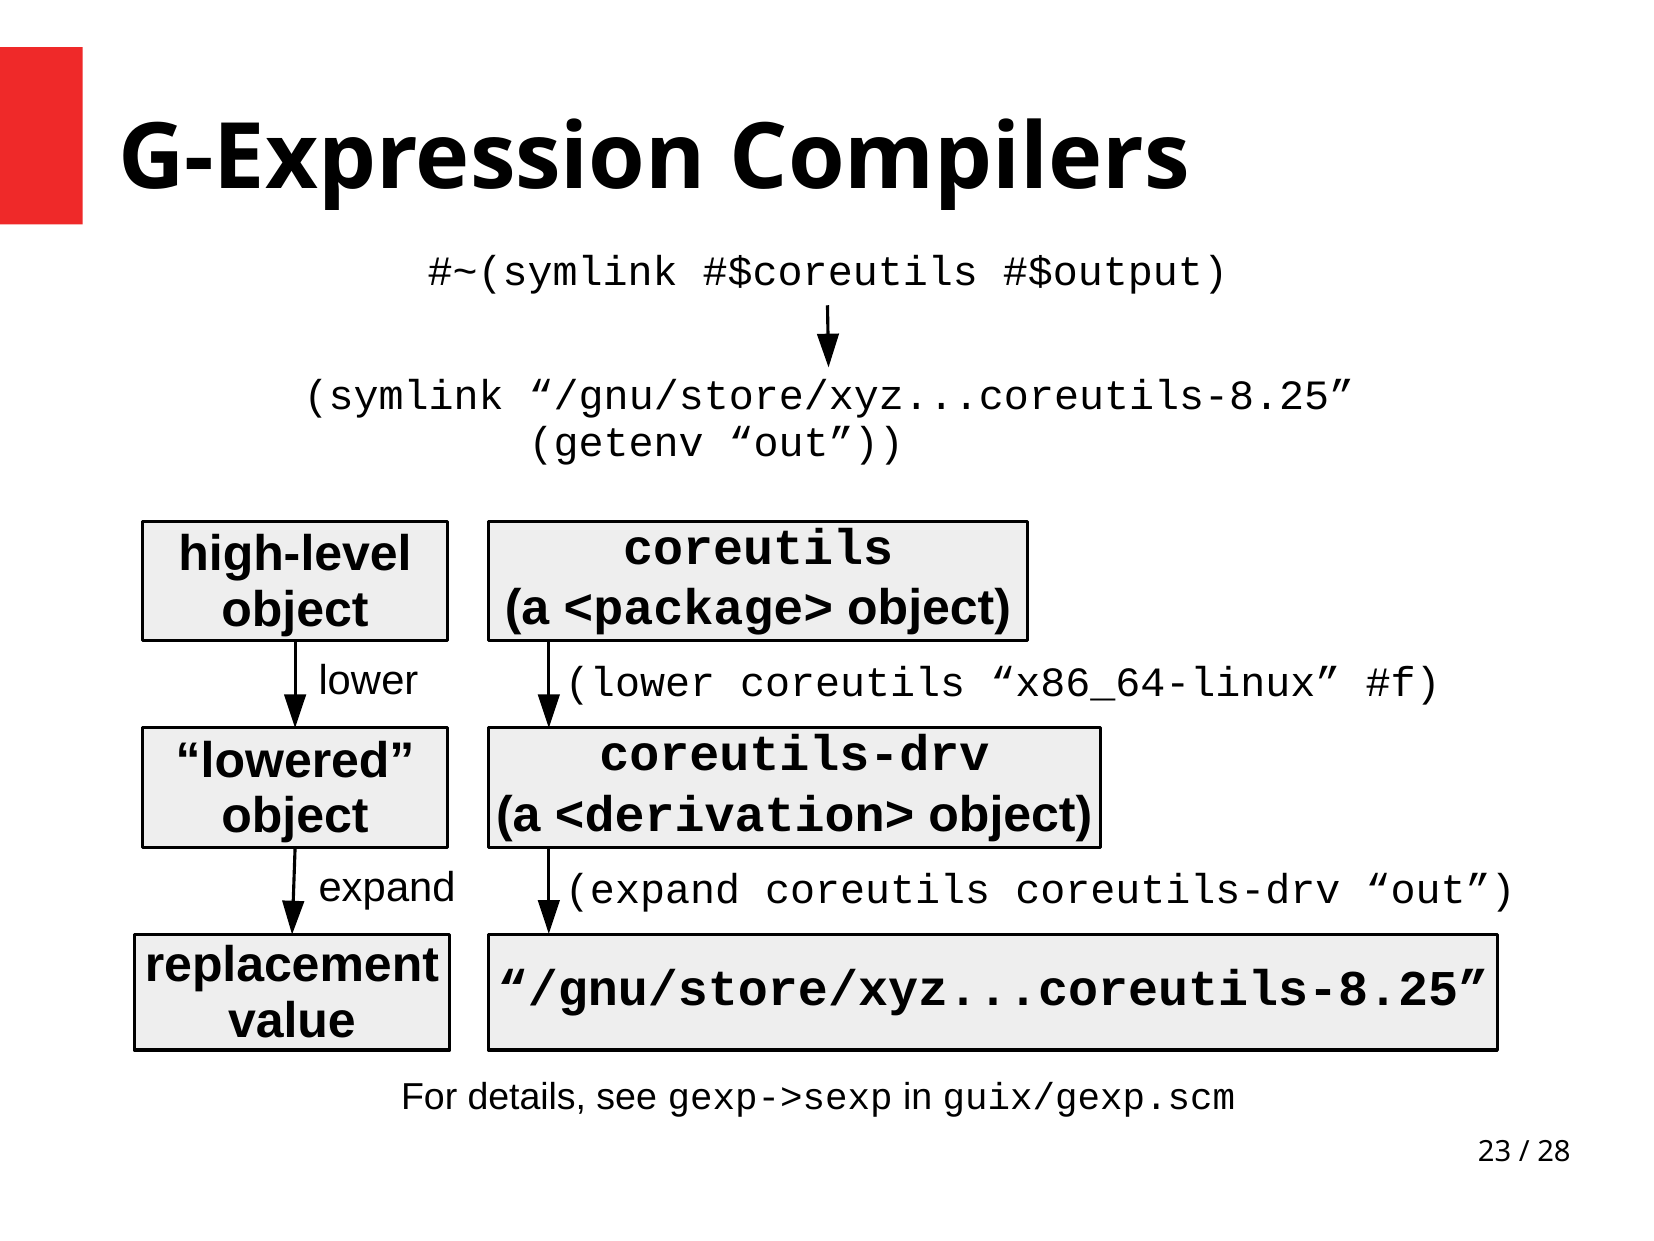

# G-Expression Compilers
#~(symlink #$coreutils #$output)
(symlink “/gnu/store/xyz...coreutils-8.25”
 (getenv “out”))
high-level
object
coreutils
(a <package> object)
lower
(lower coreutils “x86_64-linux” #f)
“lowered”
object
coreutils-drv
(a <derivation> object)
expand
(expand coreutils coreutils-drv “out”)
replacement
value
“/gnu/store/xyz...coreutils-8.25”
For details, see gexp->sexp in guix/gexp.scm
23